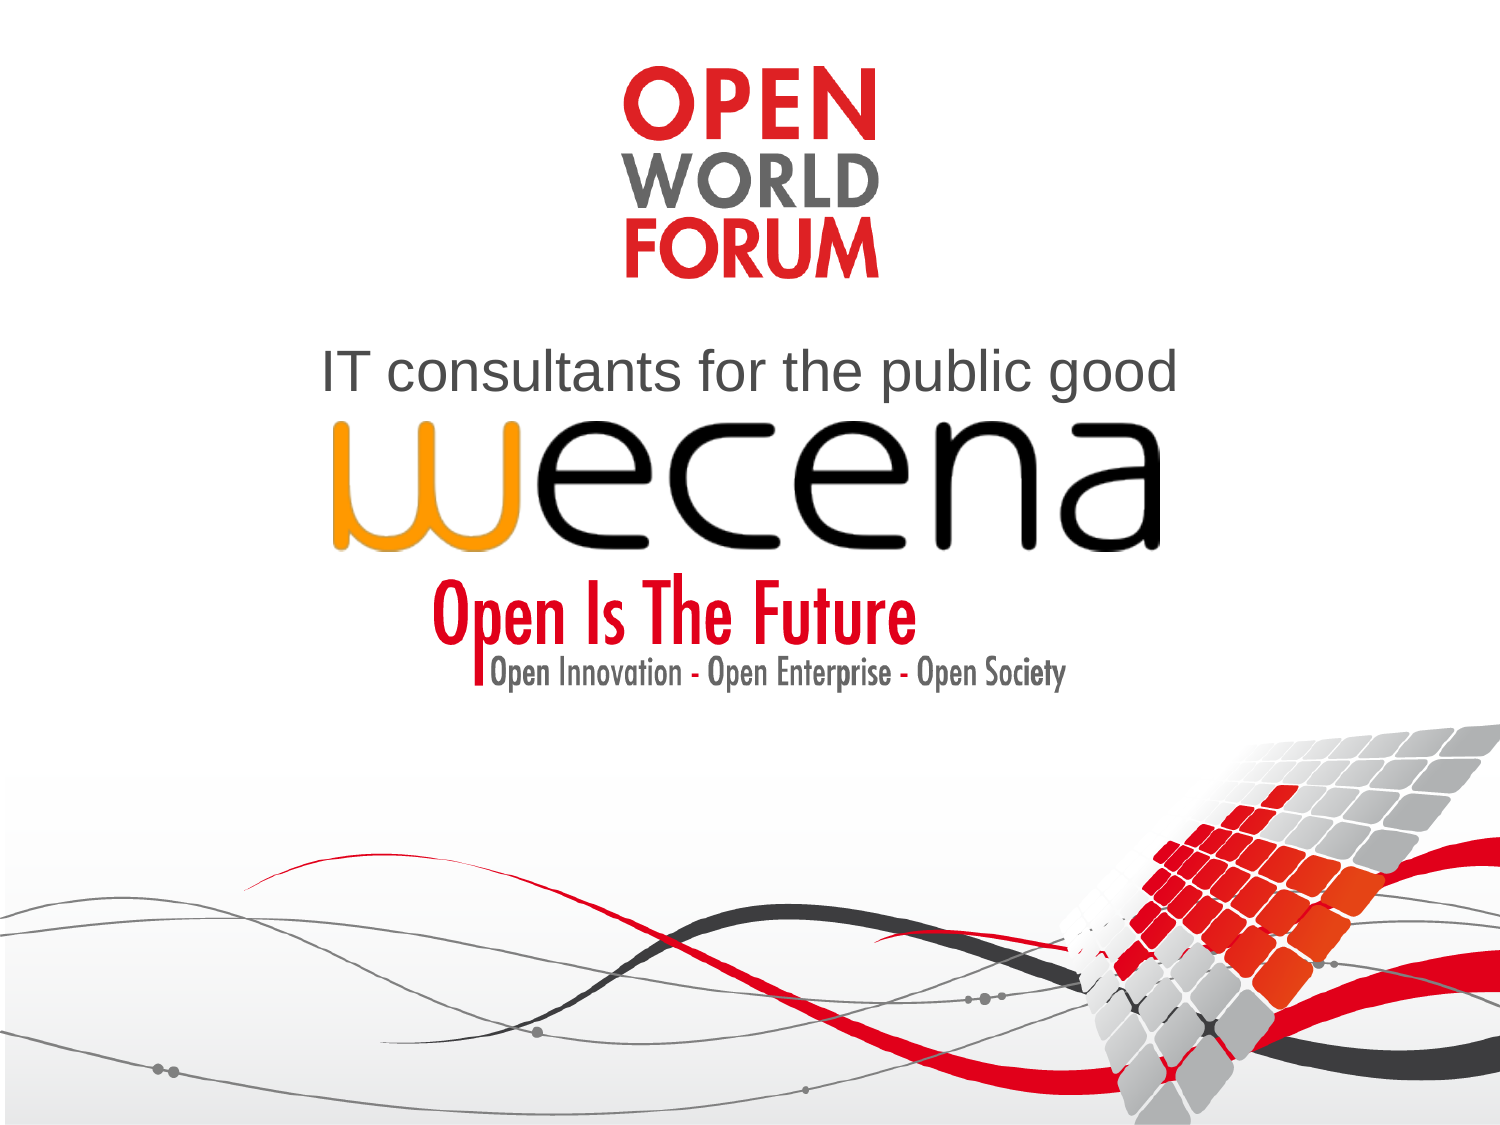

# IT consultants for the public good